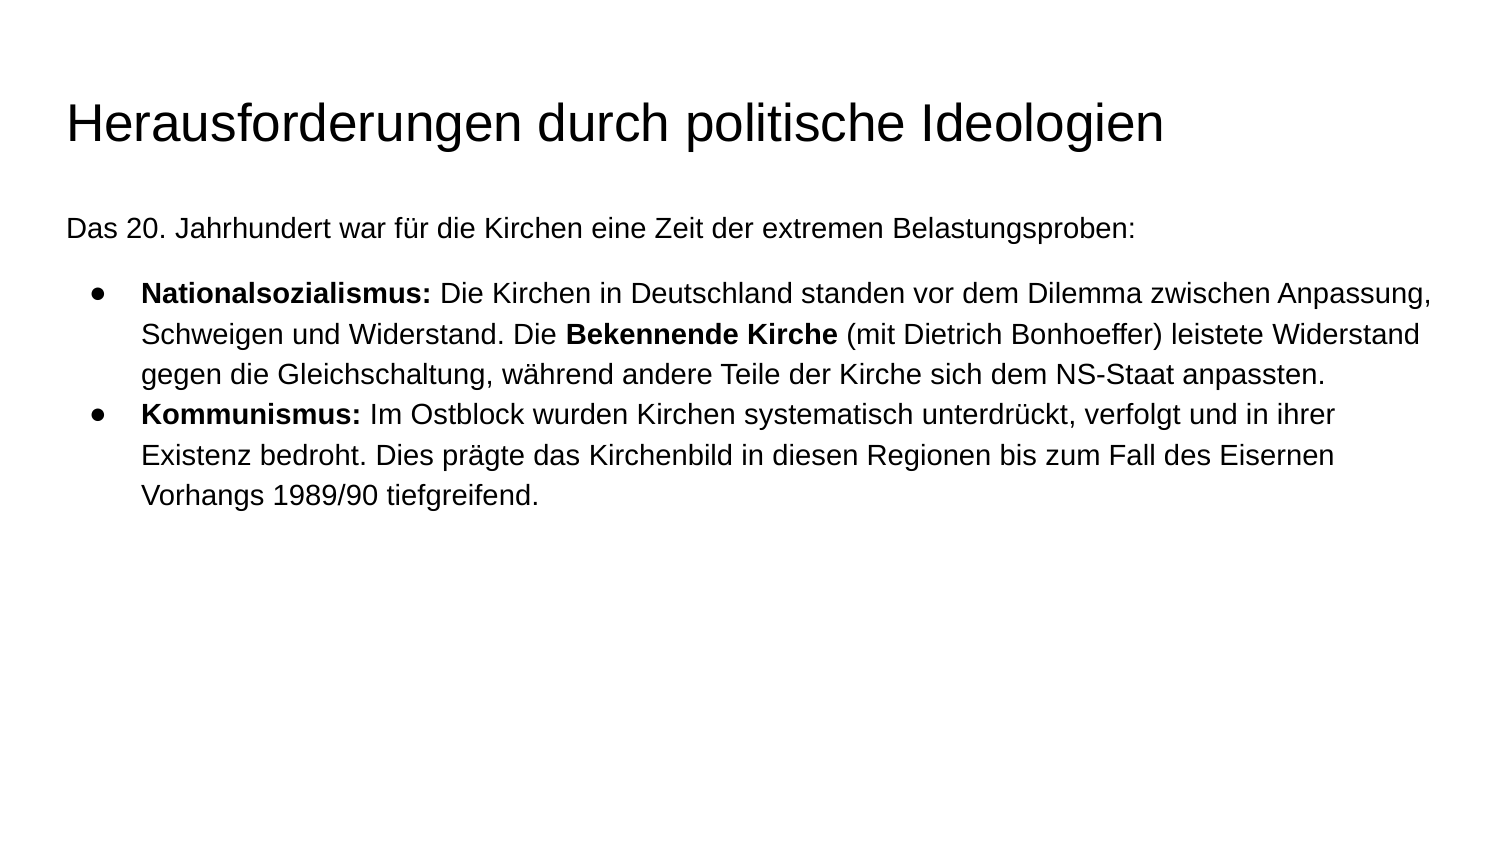

# Herausforderungen durch politische Ideologien
Das 20. Jahrhundert war für die Kirchen eine Zeit der extremen Belastungsproben:
Nationalsozialismus: Die Kirchen in Deutschland standen vor dem Dilemma zwischen Anpassung, Schweigen und Widerstand. Die Bekennende Kirche (mit Dietrich Bonhoeffer) leistete Widerstand gegen die Gleichschaltung, während andere Teile der Kirche sich dem NS-Staat anpassten.
Kommunismus: Im Ostblock wurden Kirchen systematisch unterdrückt, verfolgt und in ihrer Existenz bedroht. Dies prägte das Kirchenbild in diesen Regionen bis zum Fall des Eisernen Vorhangs 1989/90 tiefgreifend.